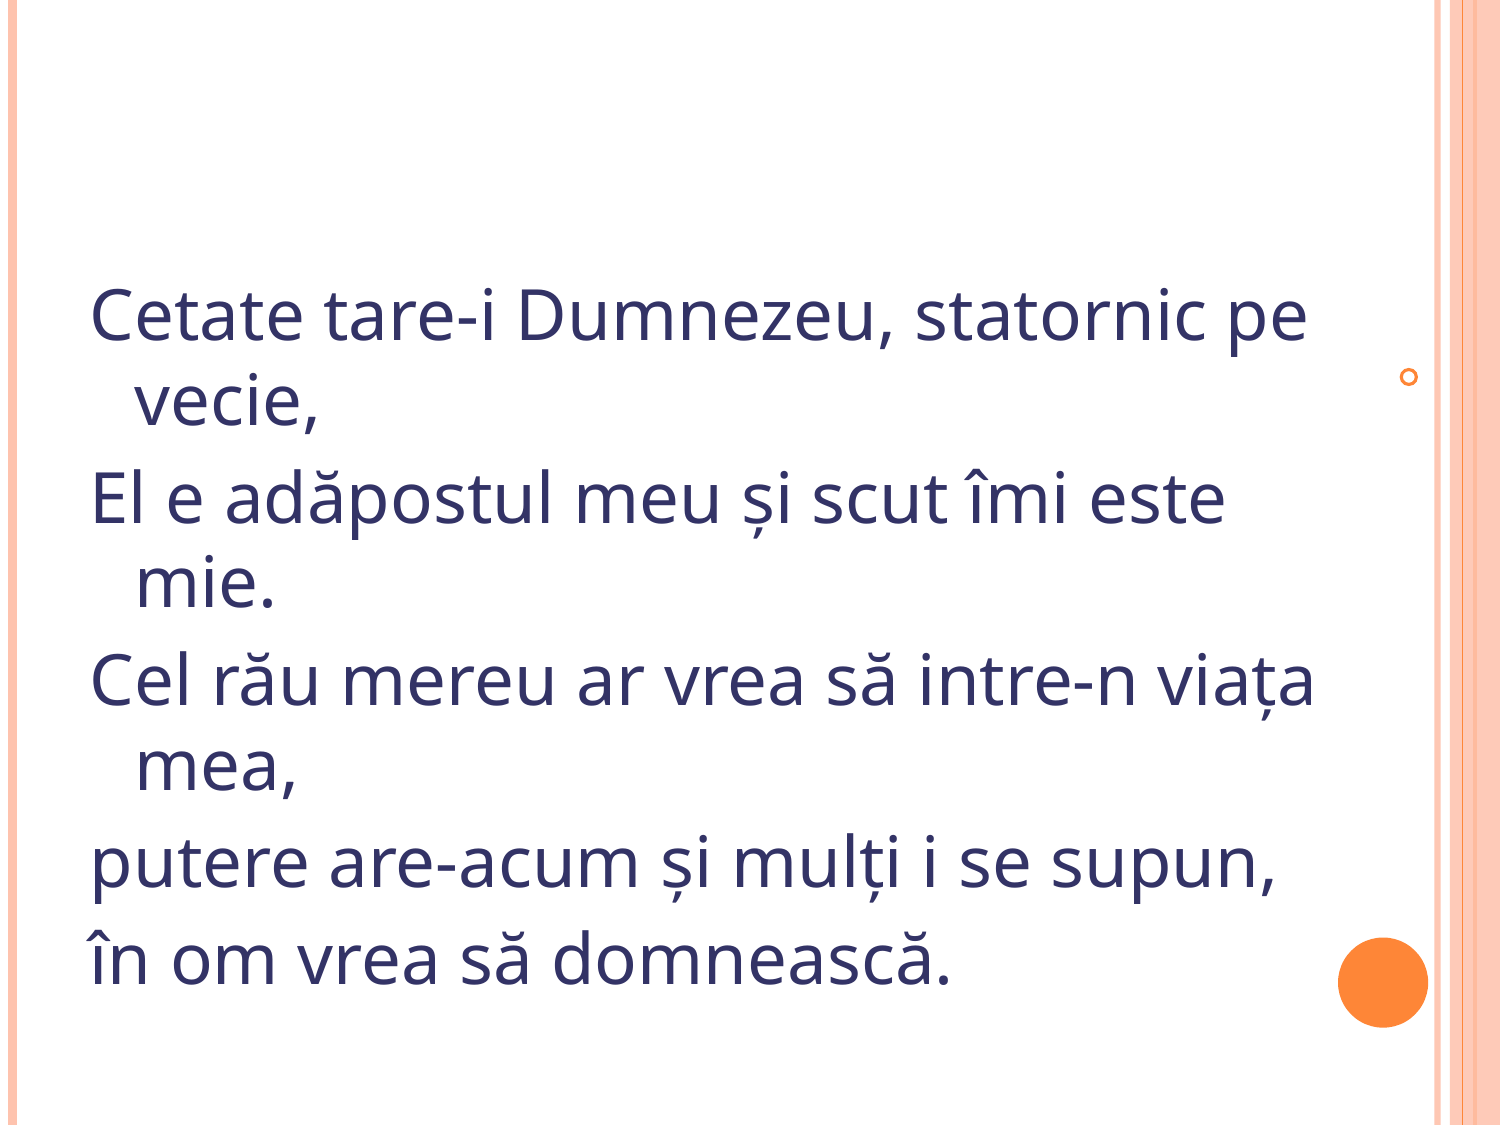

# Cetate tare-i Dumnezeu, statornic pe vecie,
El e adăpostul meu şi scut îmi este mie.
Cel rău mereu ar vrea să intre-n viaţa mea,
putere are-acum şi mulţi i se supun,
în om vrea să domnească.